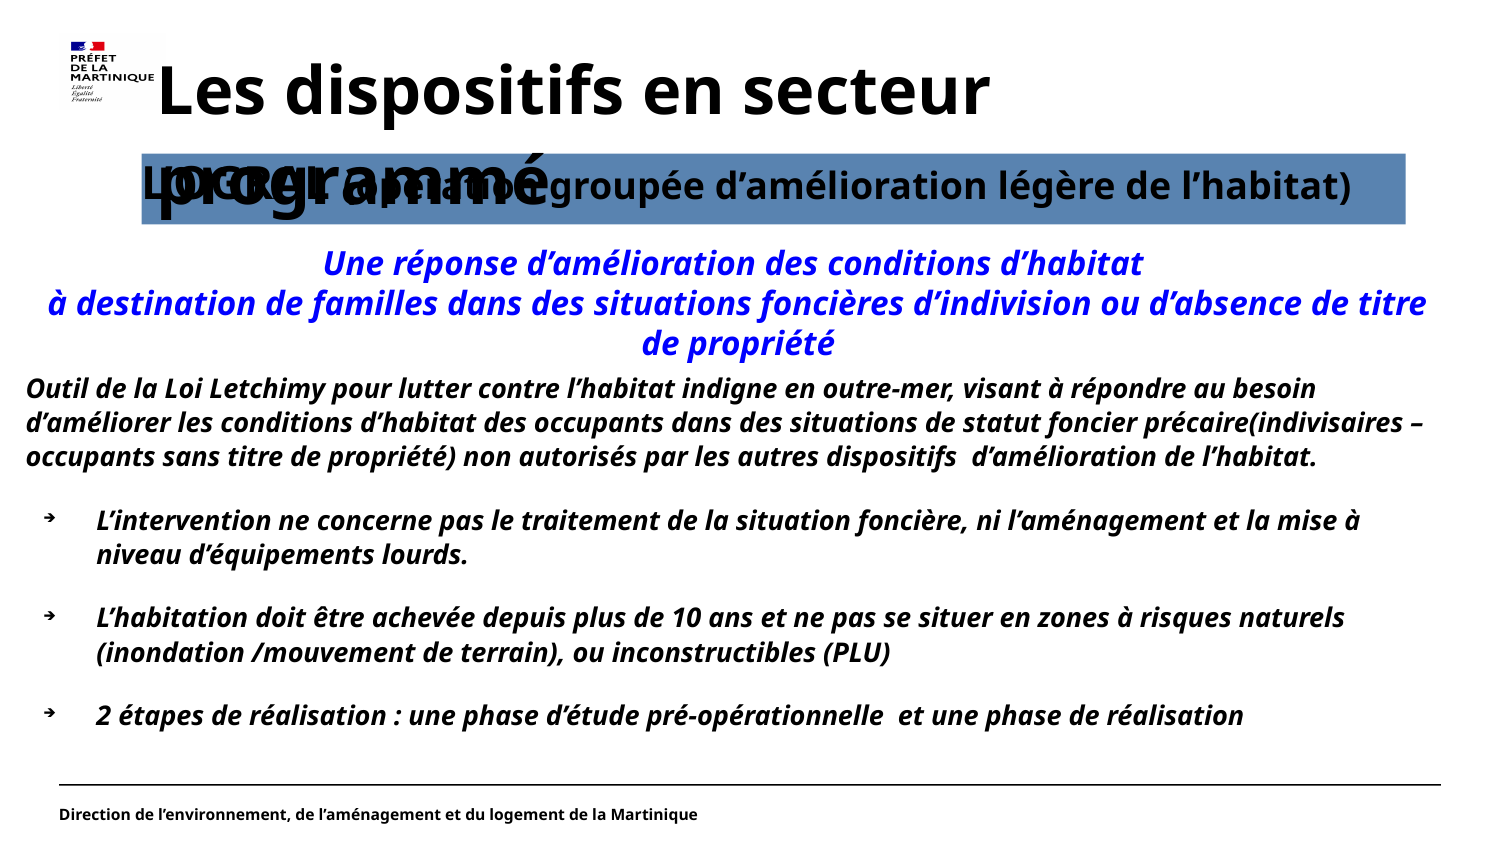

Les dispositifs en secteur programmé
L’OGRAL (opération groupée d’amélioration légère de l’habitat)
# Une réponse d’amélioration des conditions d’habitat à destination de familles dans des situations foncières d’indivision ou d’absence de titre de propriété
Outil de la Loi Letchimy pour lutter contre l’habitat indigne en outre-mer, visant à répondre au besoin d’améliorer les conditions d’habitat des occupants dans des situations de statut foncier précaire(indivisaires – occupants sans titre de propriété) non autorisés par les autres dispositifs d’amélioration de l’habitat.
L’intervention ne concerne pas le traitement de la situation foncière, ni l’aménagement et la mise à niveau d’équipements lourds.
L’habitation doit être achevée depuis plus de 10 ans et ne pas se situer en zones à risques naturels (inondation /mouvement de terrain), ou inconstructibles (PLU)
2 étapes de réalisation : une phase d’étude pré-opérationnelle et une phase de réalisation
Direction de l’environnement, de l’aménagement et du logement de la Martinique